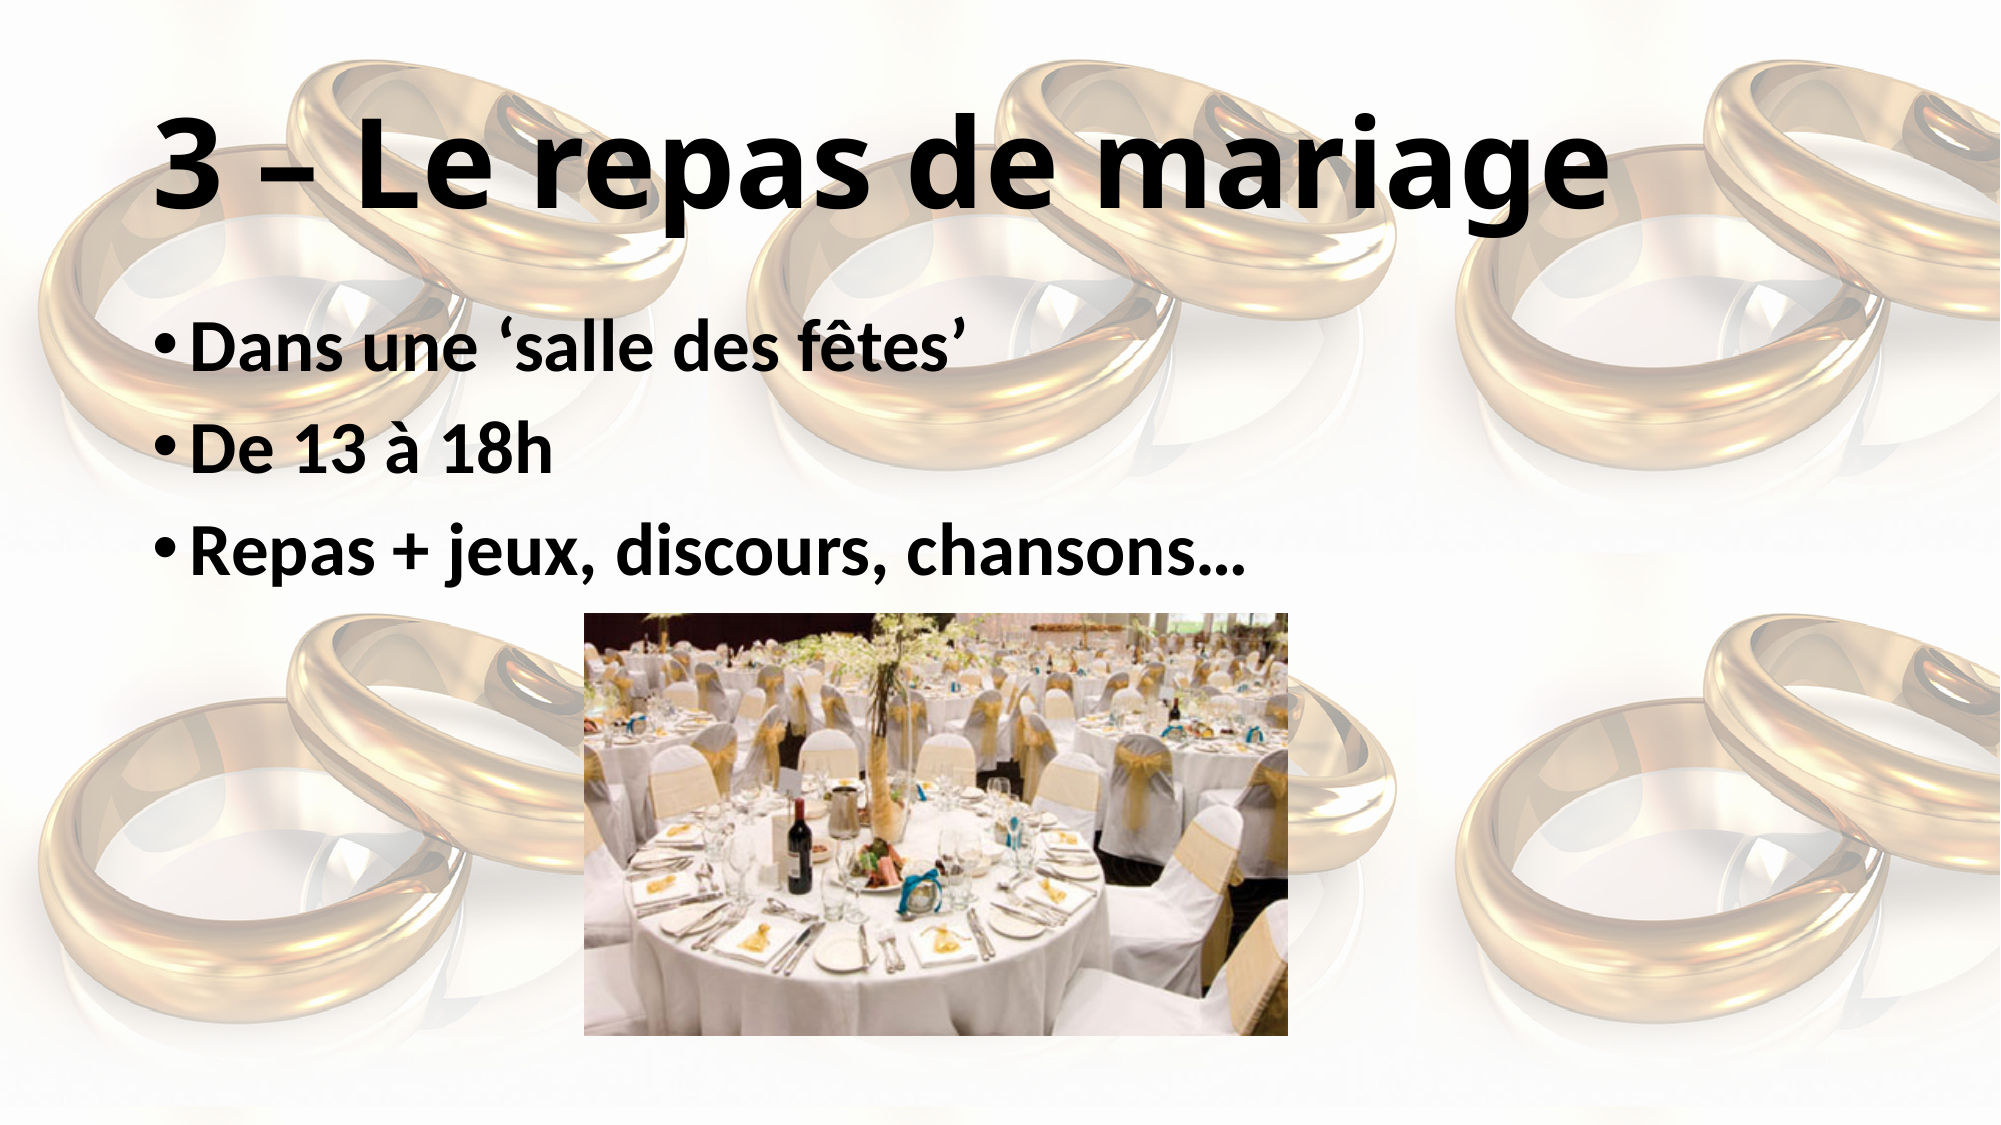

# 3 – Le repas de mariage
Dans une ‘salle des fêtes’
De 13 à 18h
Repas + jeux, discours, chansons…